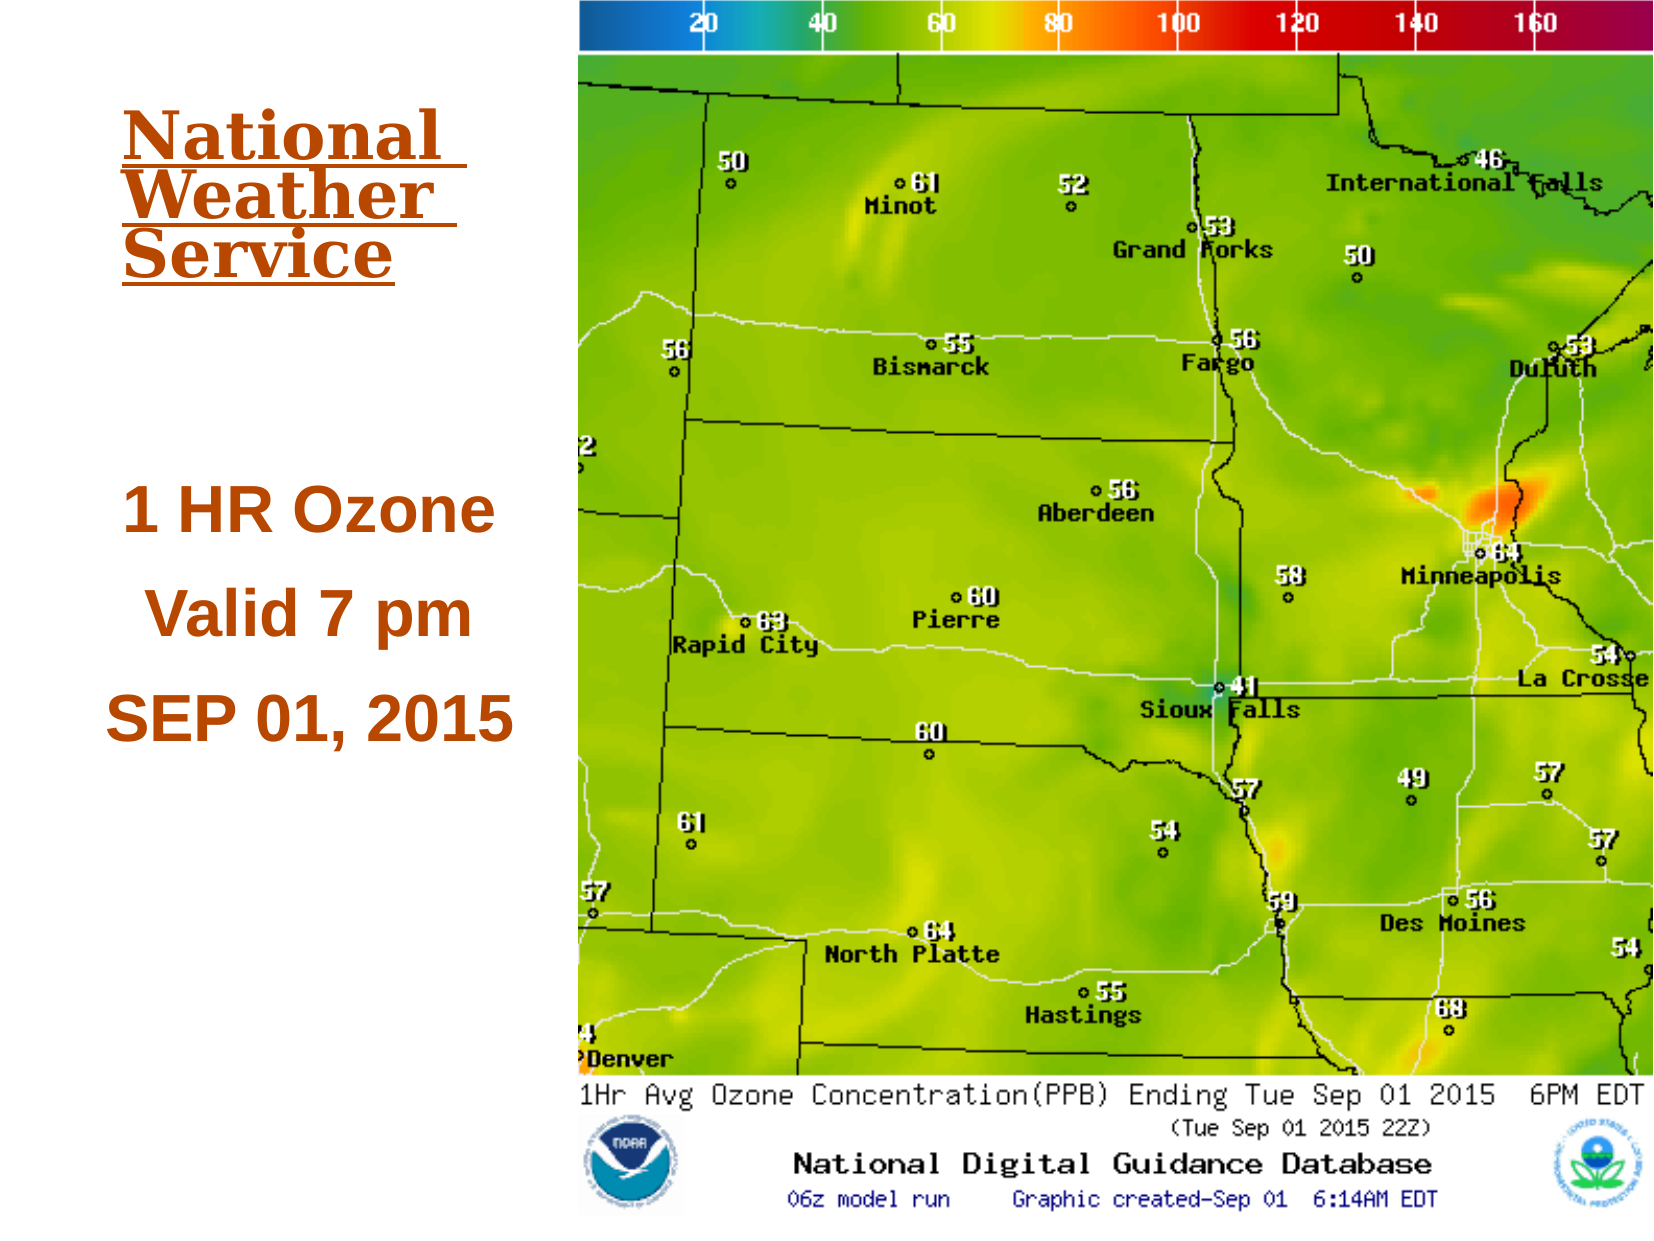

National Weather Service
1 HR Ozone
Valid 7 pm
SEP 01, 2015